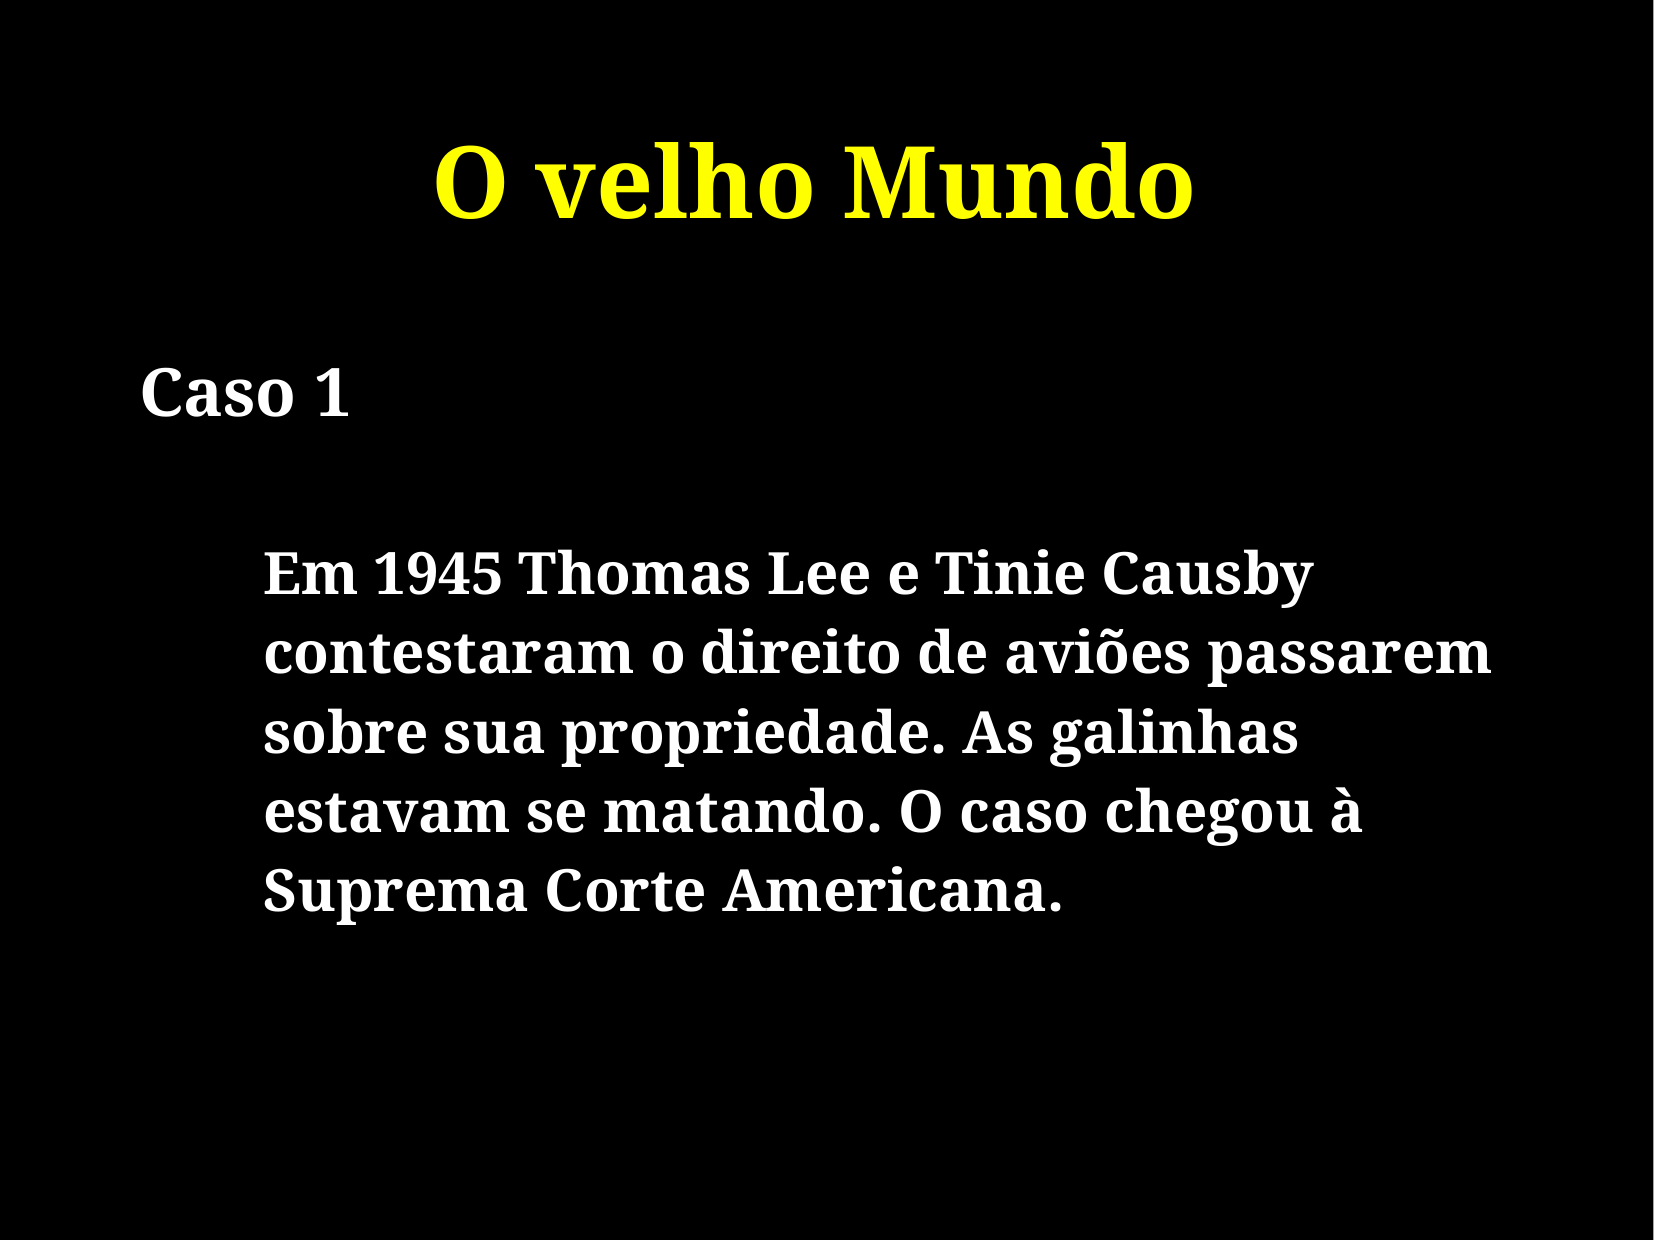

# O velho Mundo
Caso 1
Em 1945 Thomas Lee e Tinie Causby contestaram o direito de aviões passarem sobre sua propriedade. As galinhas estavam se matando. O caso chegou à Suprema Corte Americana.